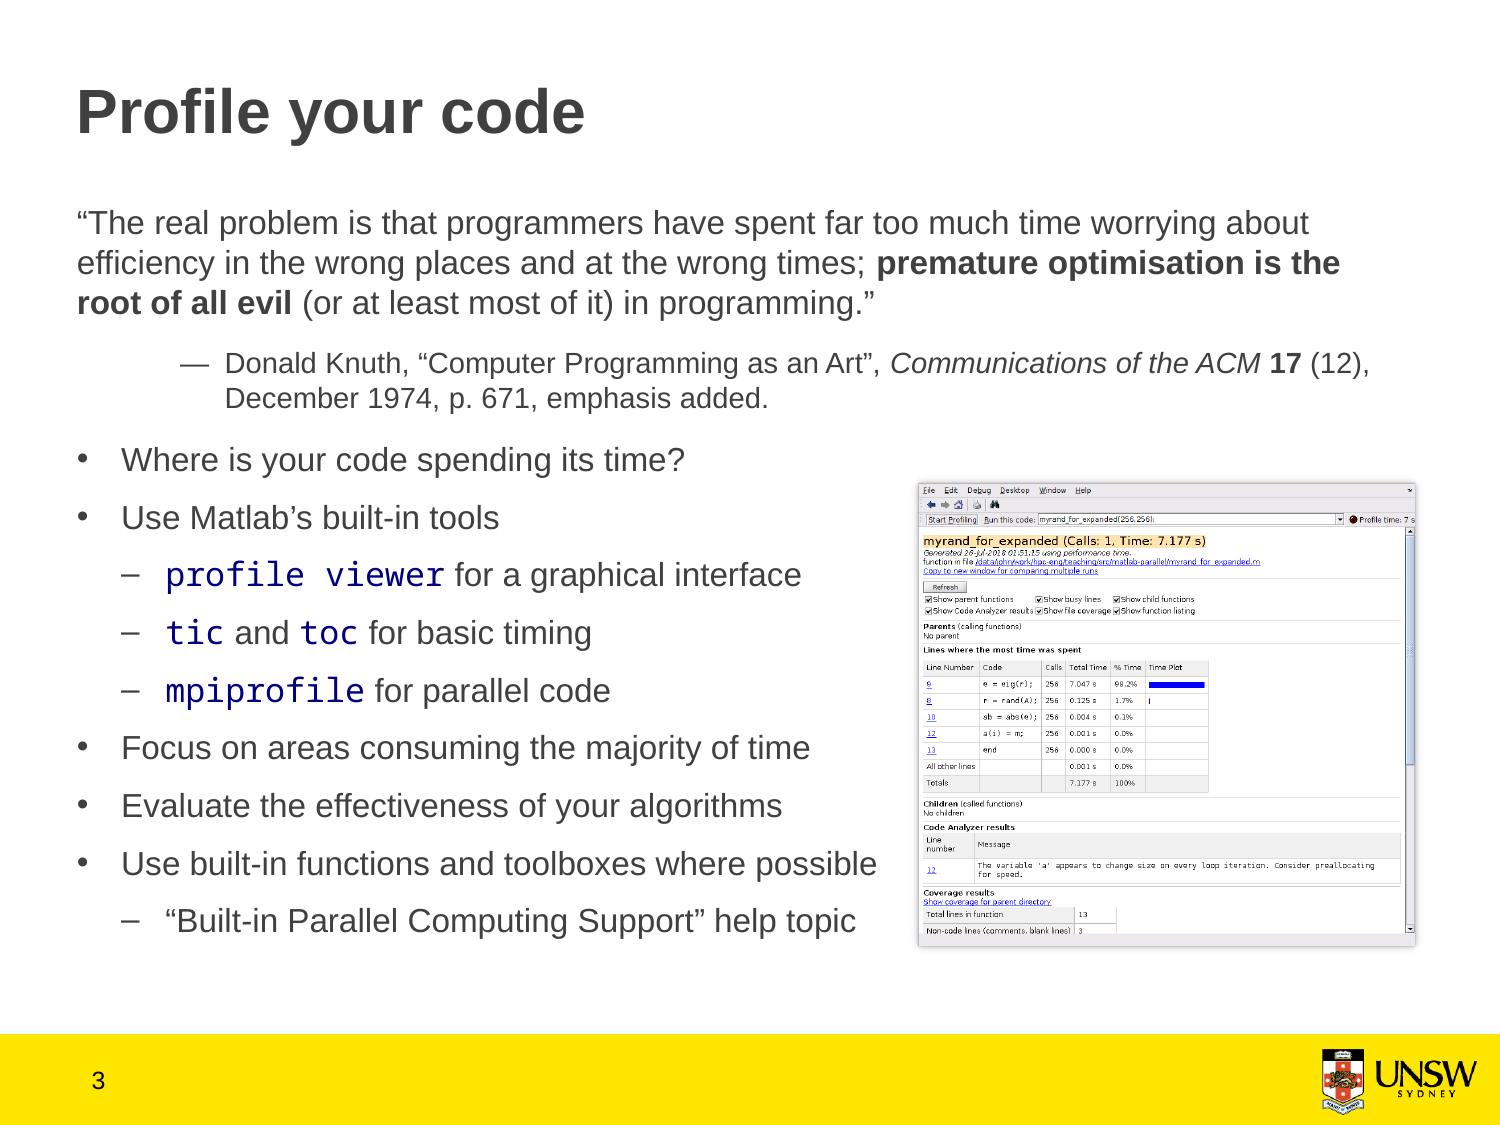

# Profile your code
“The real problem is that programmers have spent far too much time worrying about efficiency in the wrong places and at the wrong times; premature optimisation is the root of all evil (or at least most of it) in programming.”
—	Donald Knuth, “Computer Programming as an Art”, Communications of the ACM 17 (12), December 1974, p. 671, emphasis added.
Where is your code spending its time?
Use Matlab’s built-in tools
profile viewer for a graphical interface
tic and toc for basic timing
mpiprofile for parallel code
Focus on areas consuming the majority of time
Evaluate the effectiveness of your algorithms
Use built-in functions and toolboxes where possible
“Built-in Parallel Computing Support” help topic